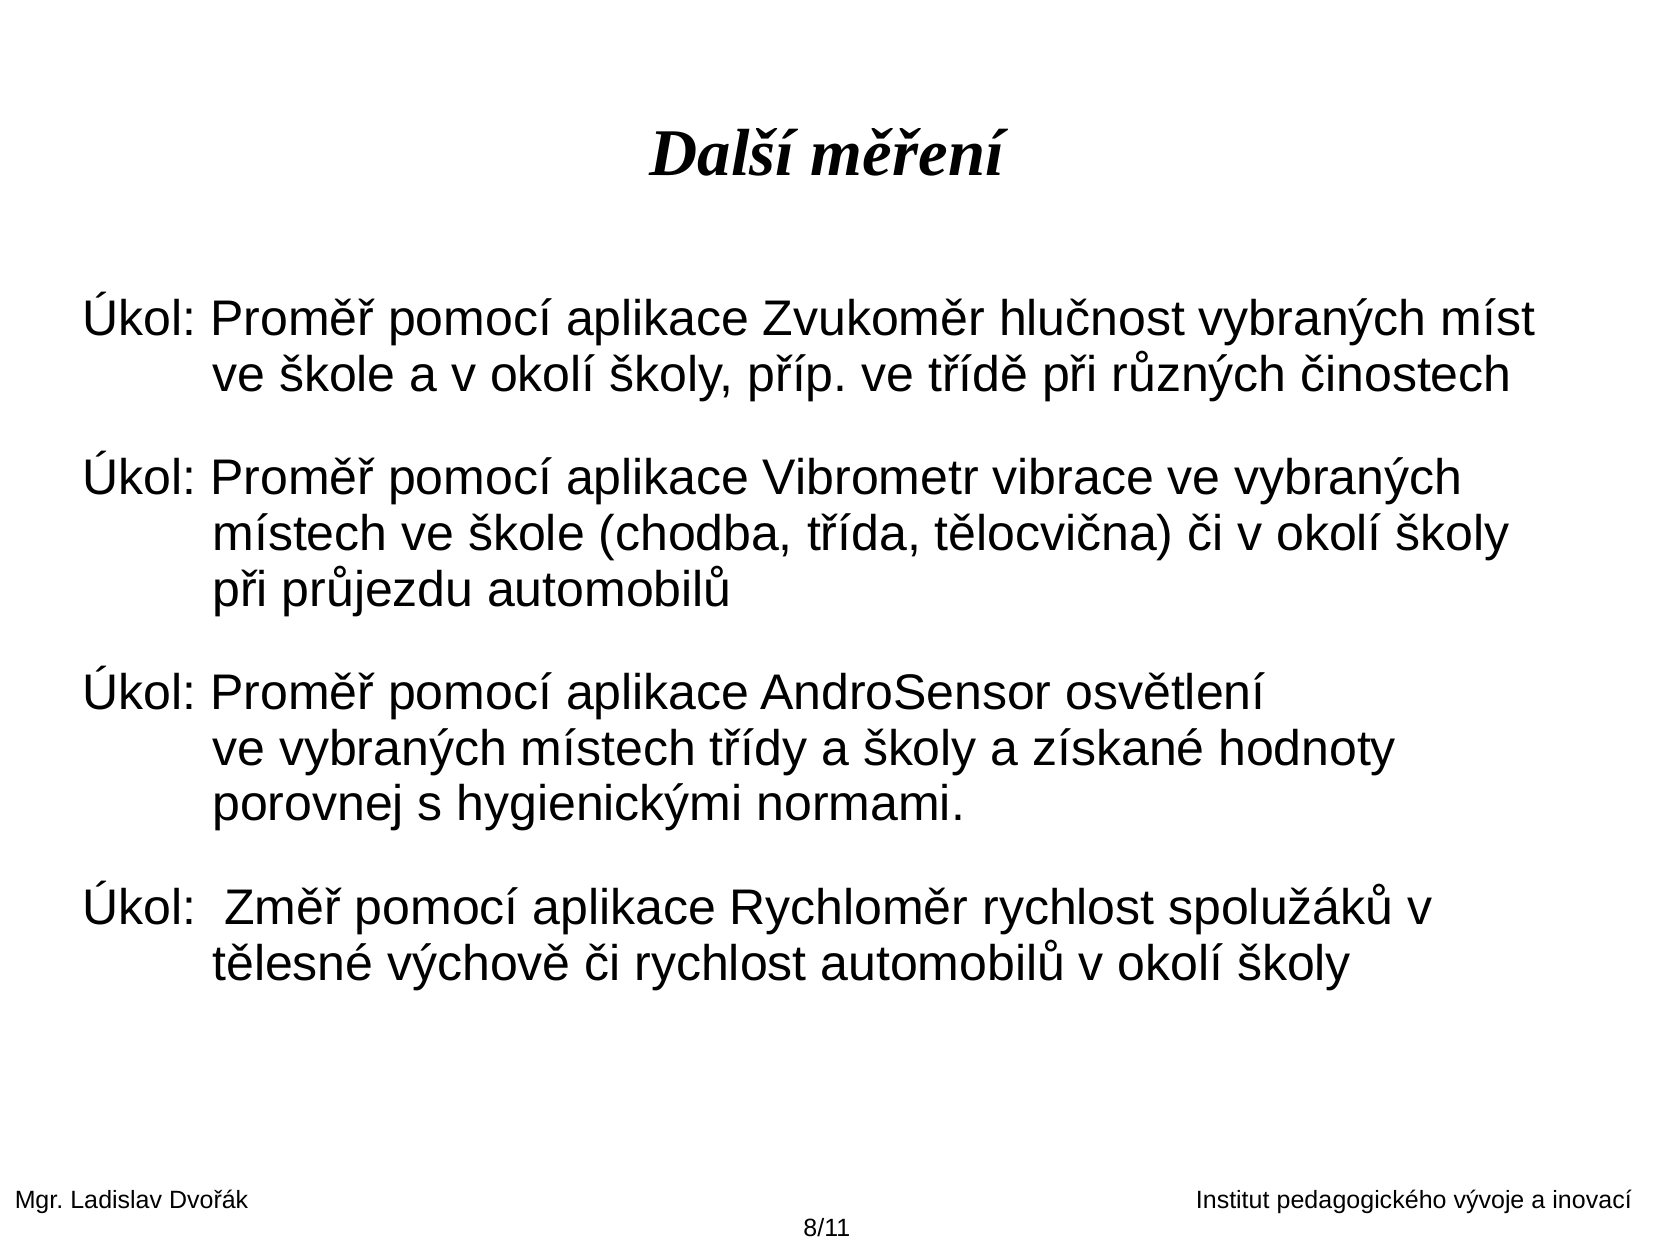

# Další měření
Úkol: Proměř pomocí aplikace Zvukoměr hlučnost vybraných míst ve škole a v okolí školy, příp. ve třídě při různých činostech
Úkol: Proměř pomocí aplikace Vibrometr vibrace ve vybraných místech ve škole (chodba, třída, tělocvična) či v okolí školy při průjezdu automobilů
Úkol: Proměř pomocí aplikace AndroSensor osvětlení ve vybraných místech třídy a školy a získané hodnoty porovnej s hygienickými normami.
Úkol: Změř pomocí aplikace Rychloměr rychlost spolužáků v tělesné výchově či rychlost automobilů v okolí školy
Mgr. Ladislav Dvořák													Institut pedagogického vývoje a inovací